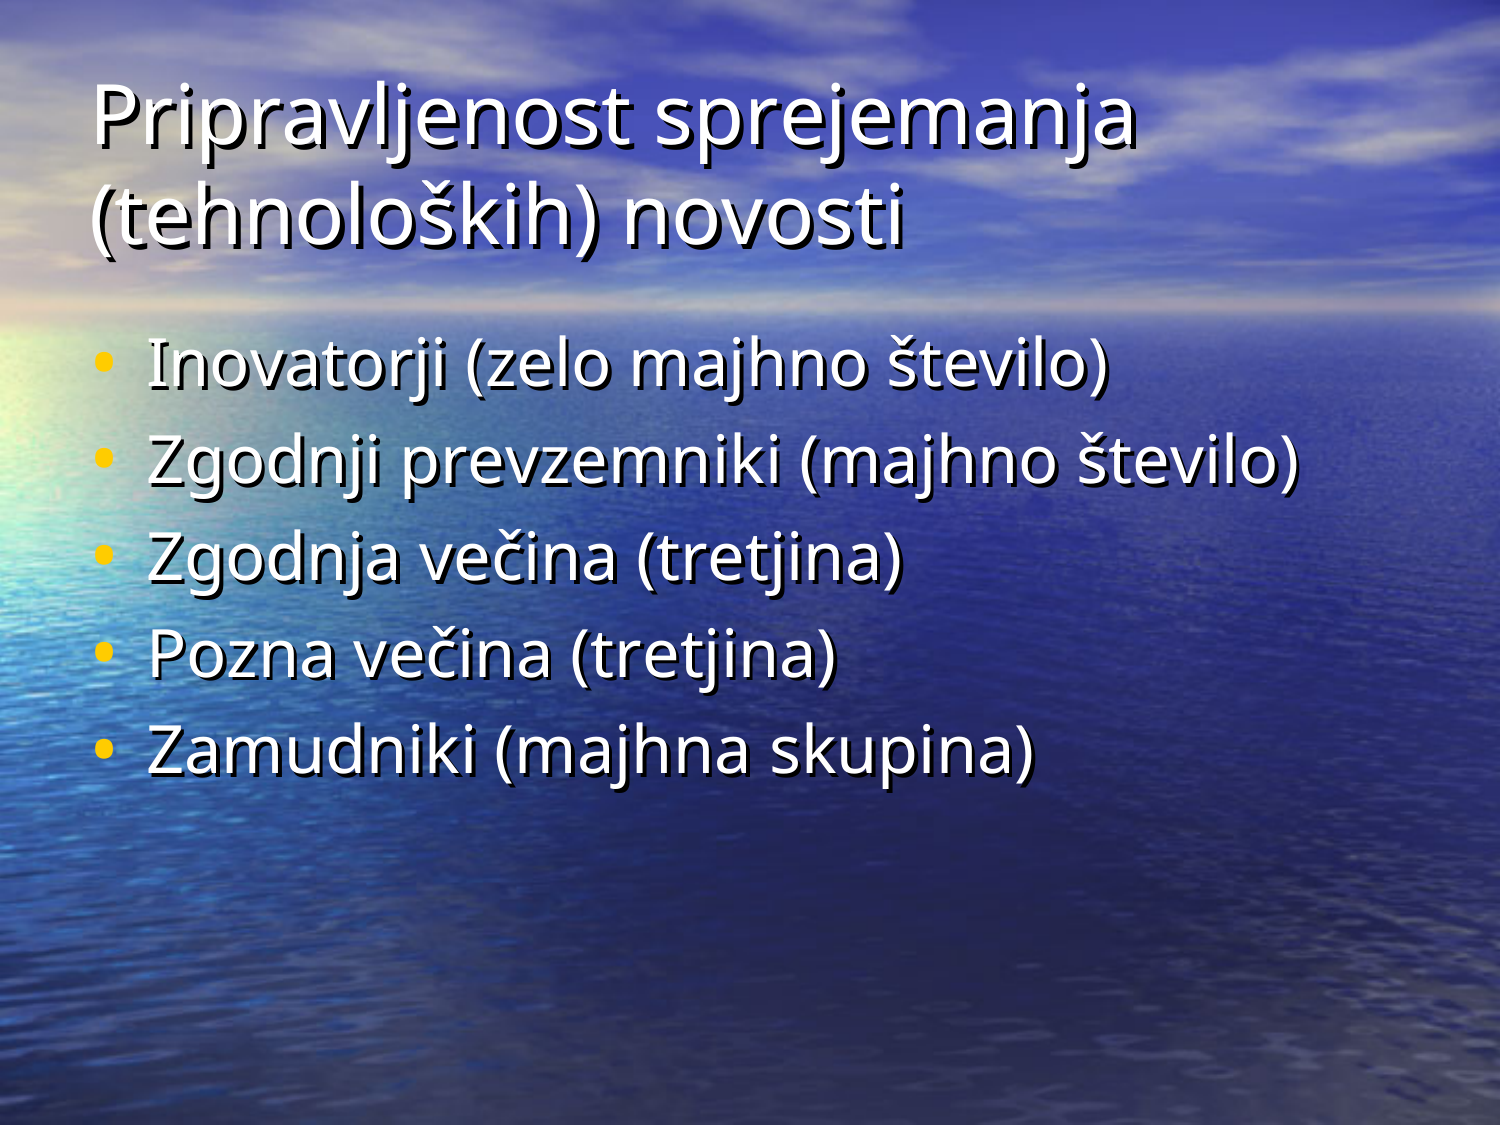

# Pripravljenost sprejemanja (tehnoloških) novosti
Inovatorji (zelo majhno število)
Zgodnji prevzemniki (majhno število)
Zgodnja večina (tretjina)
Pozna večina (tretjina)
Zamudniki (majhna skupina)